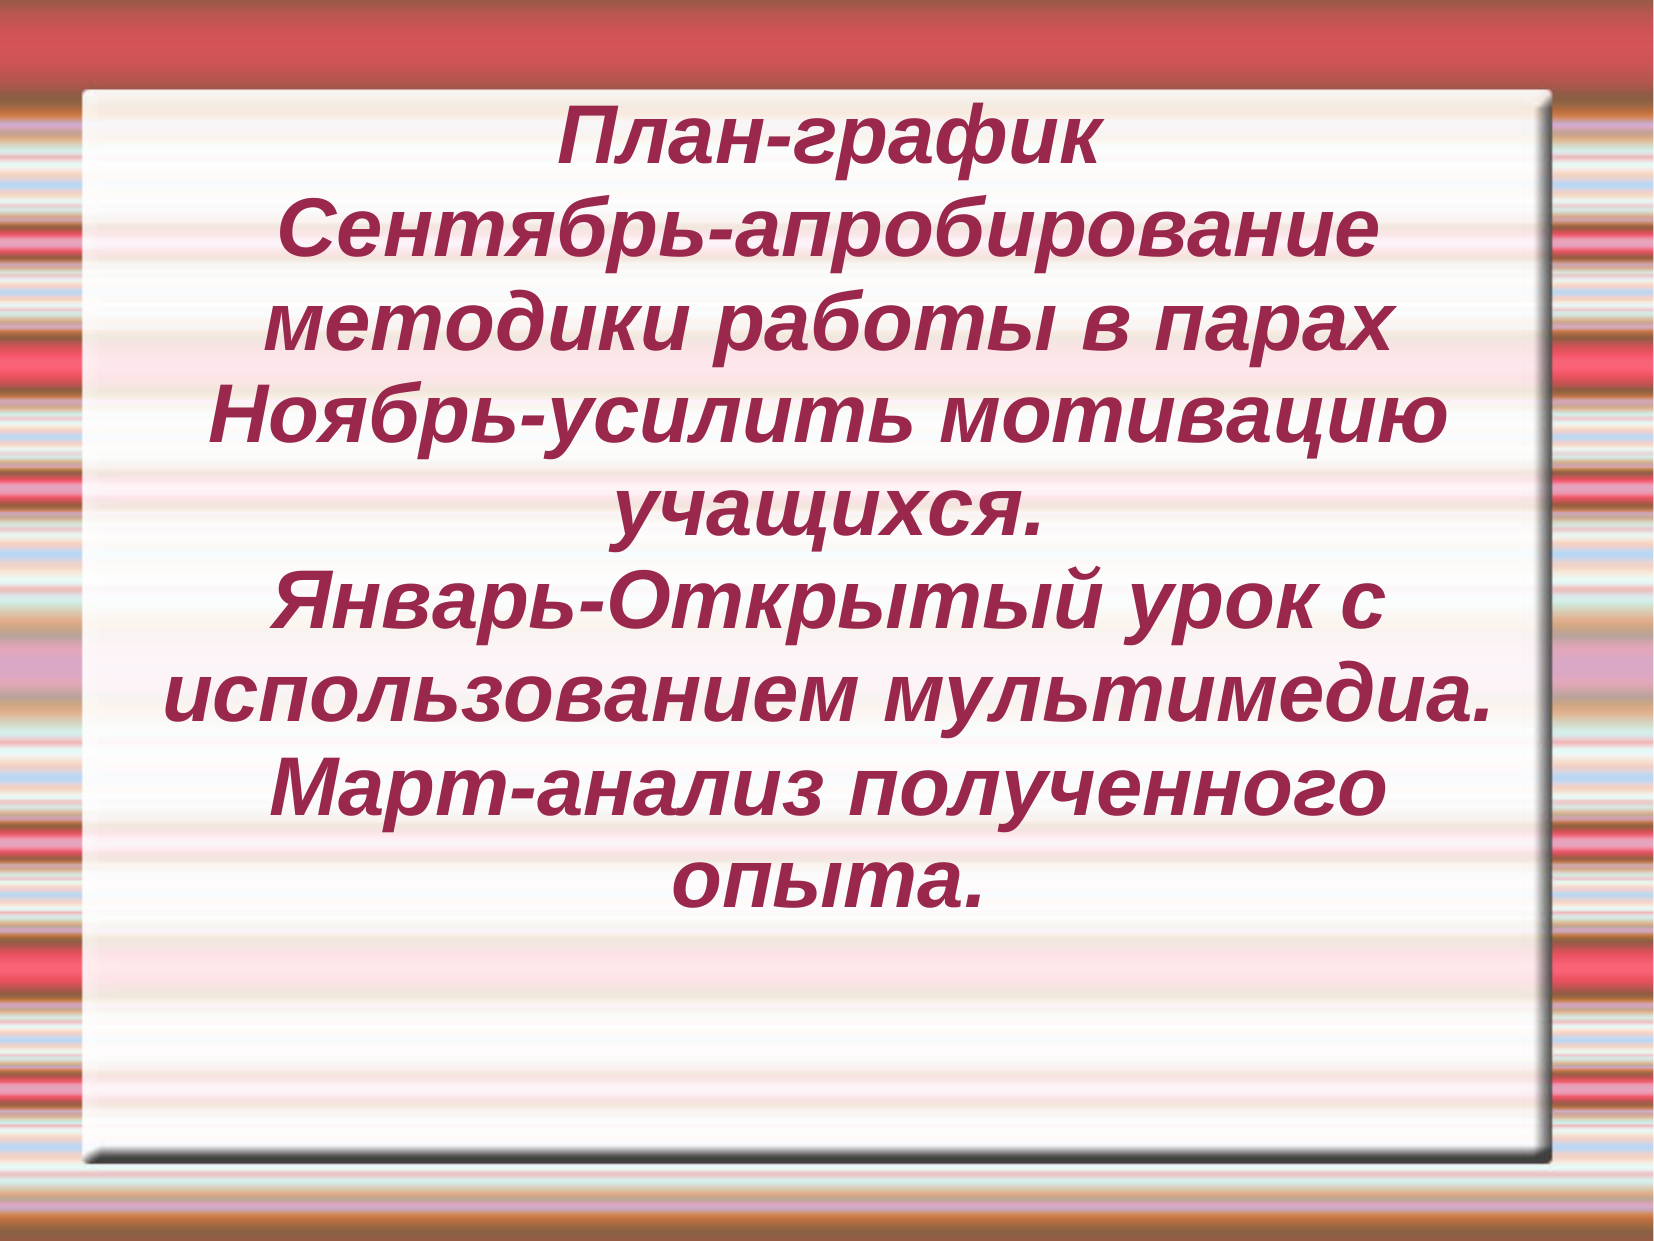

# План-график Сентябрь-апробирование методики работы в парах Ноябрь-усилить мотивацию учащихся. Январь-Открытый урок с использованием мультимедиа. Март-анализ полученного опыта.